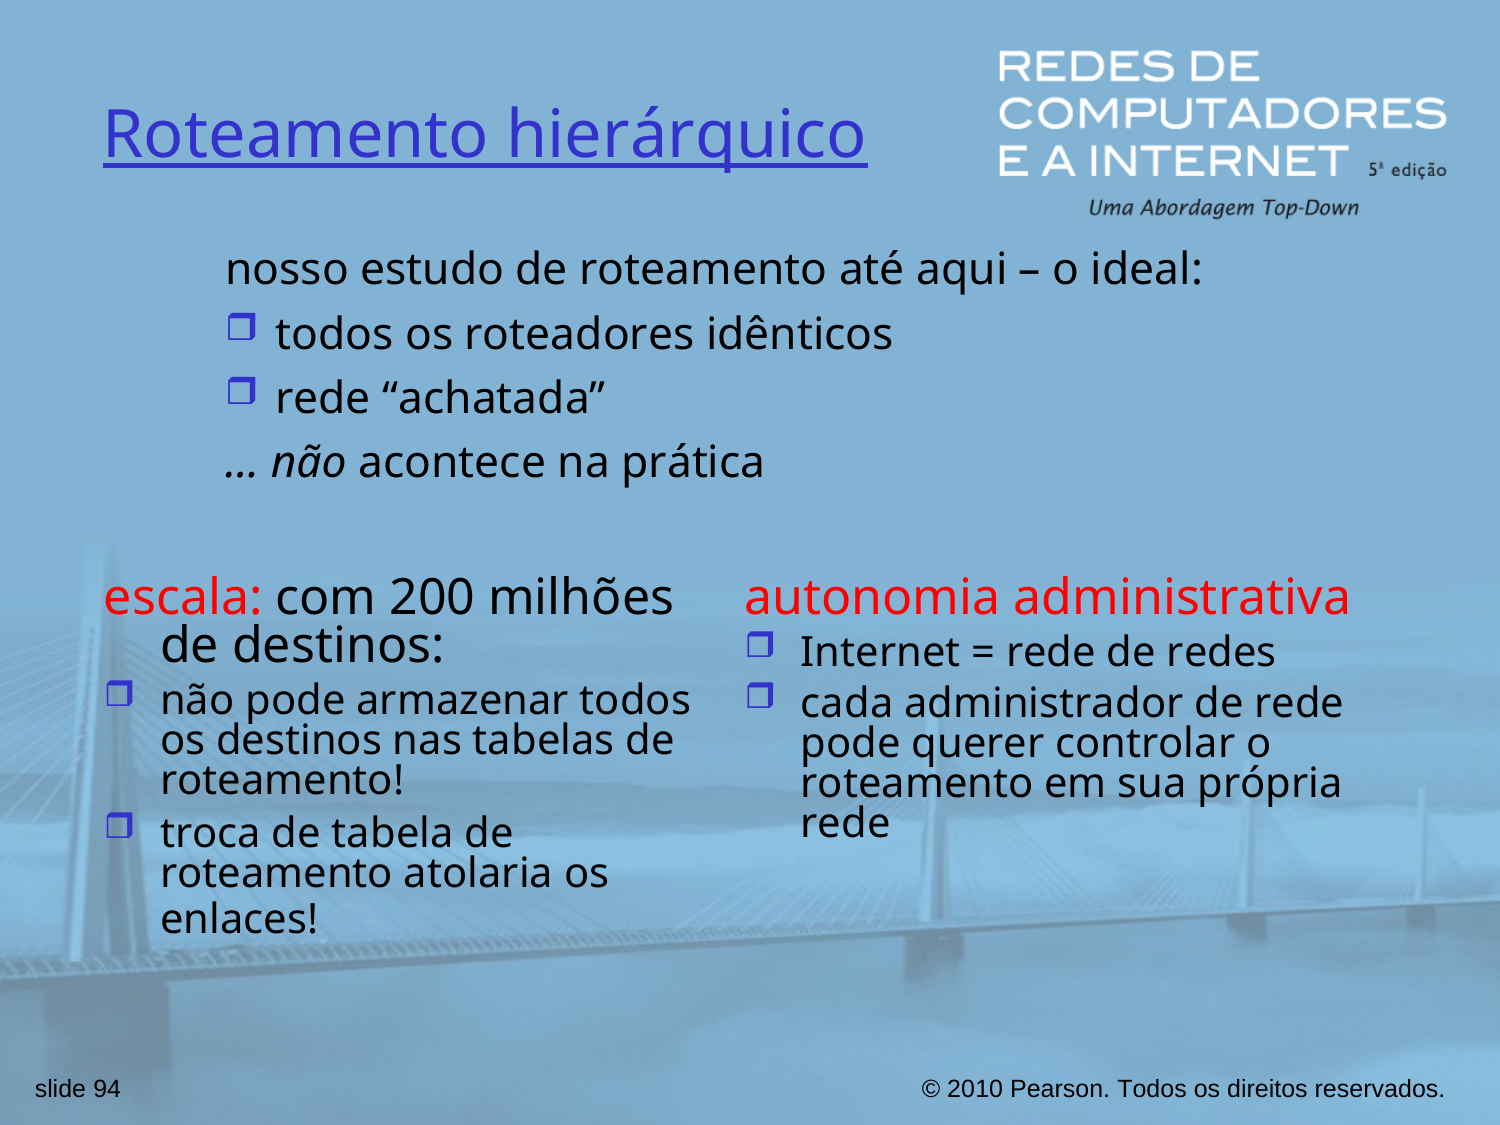

# Roteamento hierárquico
nosso estudo de roteamento até aqui – o ideal:
todos os roteadores idênticos
rede “achatada”
… não acontece na prática
autonomia administrativa
Internet = rede de redes
cada administrador de rede pode querer controlar o roteamento em sua própria rede
escala: com 200 milhões de destinos:
não pode armazenar todos os destinos nas tabelas de roteamento!
troca de tabela de roteamento atolaria os enlaces!